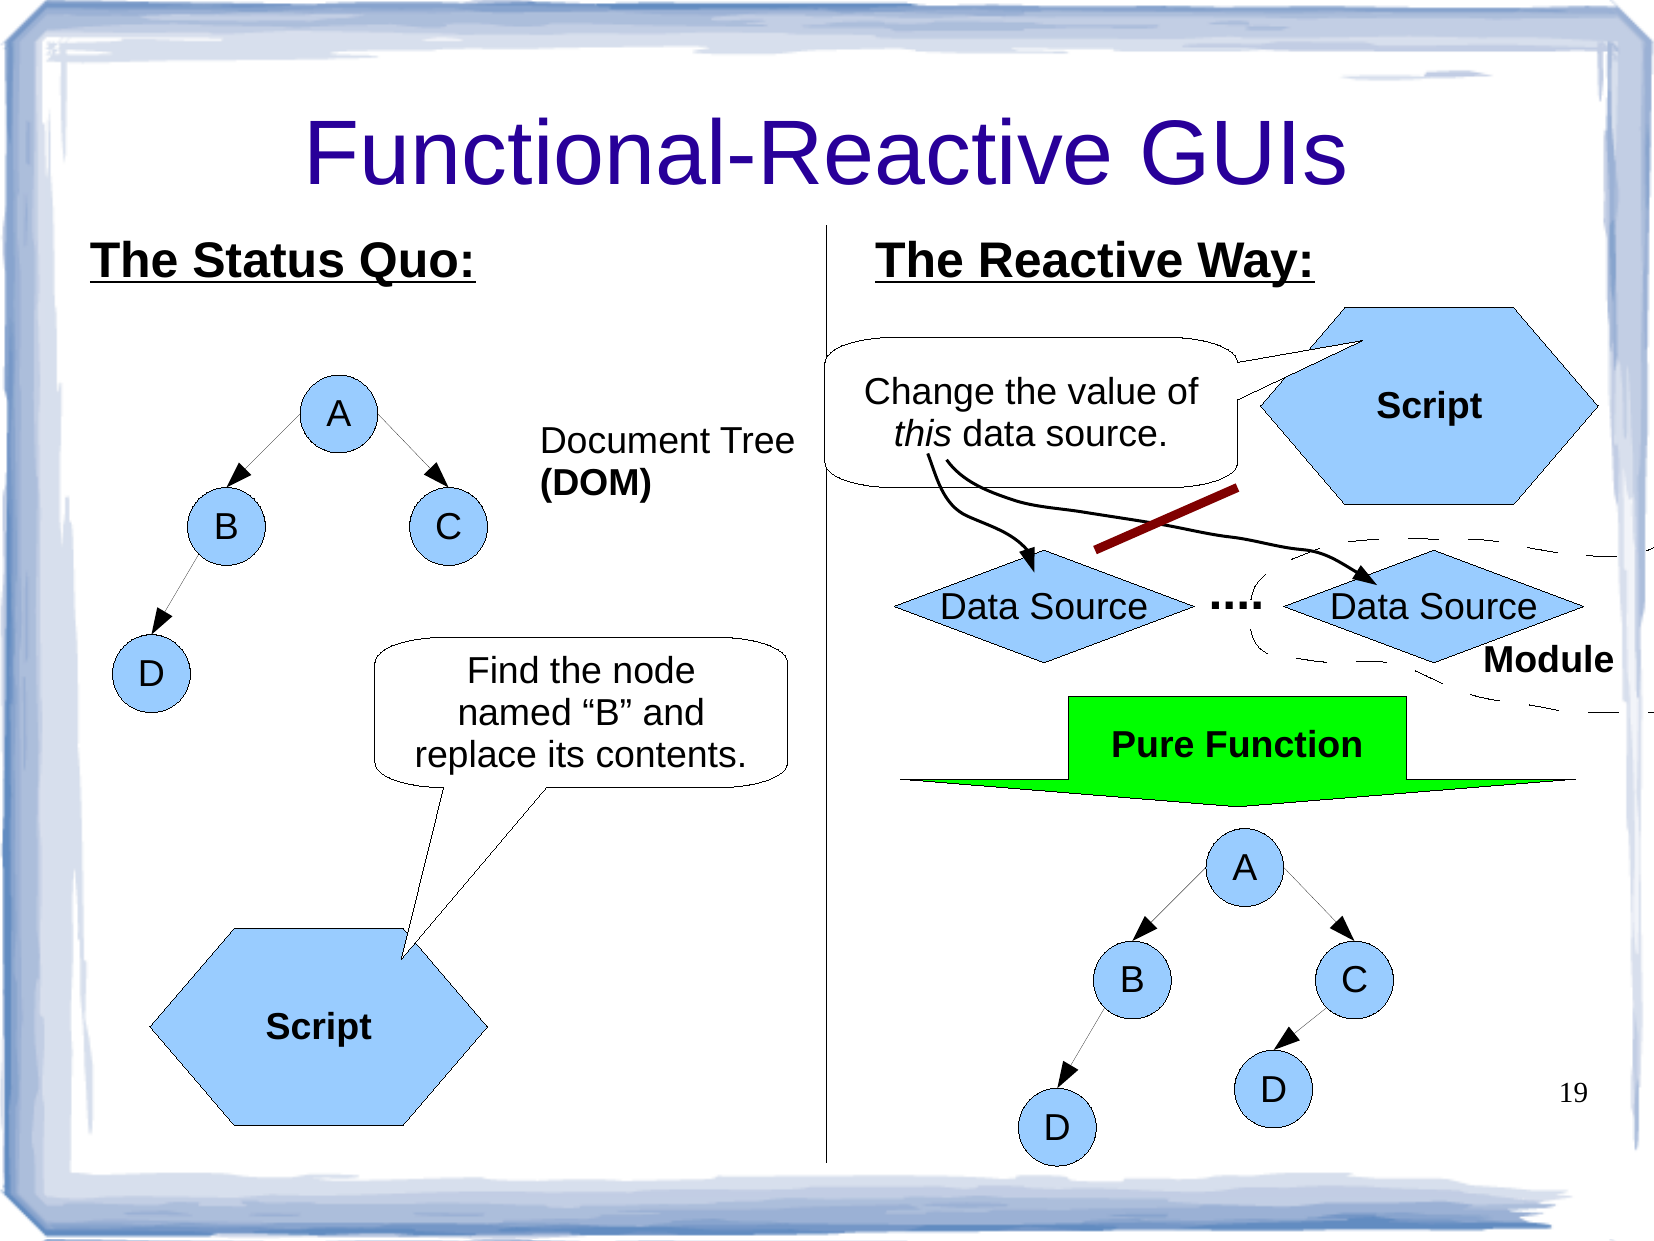

# Functional-Reactive GUIs
The Status Quo:
The Reactive Way:
Script
Change the value of this data source.
A
B
C
D
Document Tree (DOM)
Module
Data Source
Data Source
....
Find the node named “B” and replace its contents.
Pure Function
A
B
C
D
Script
D
19